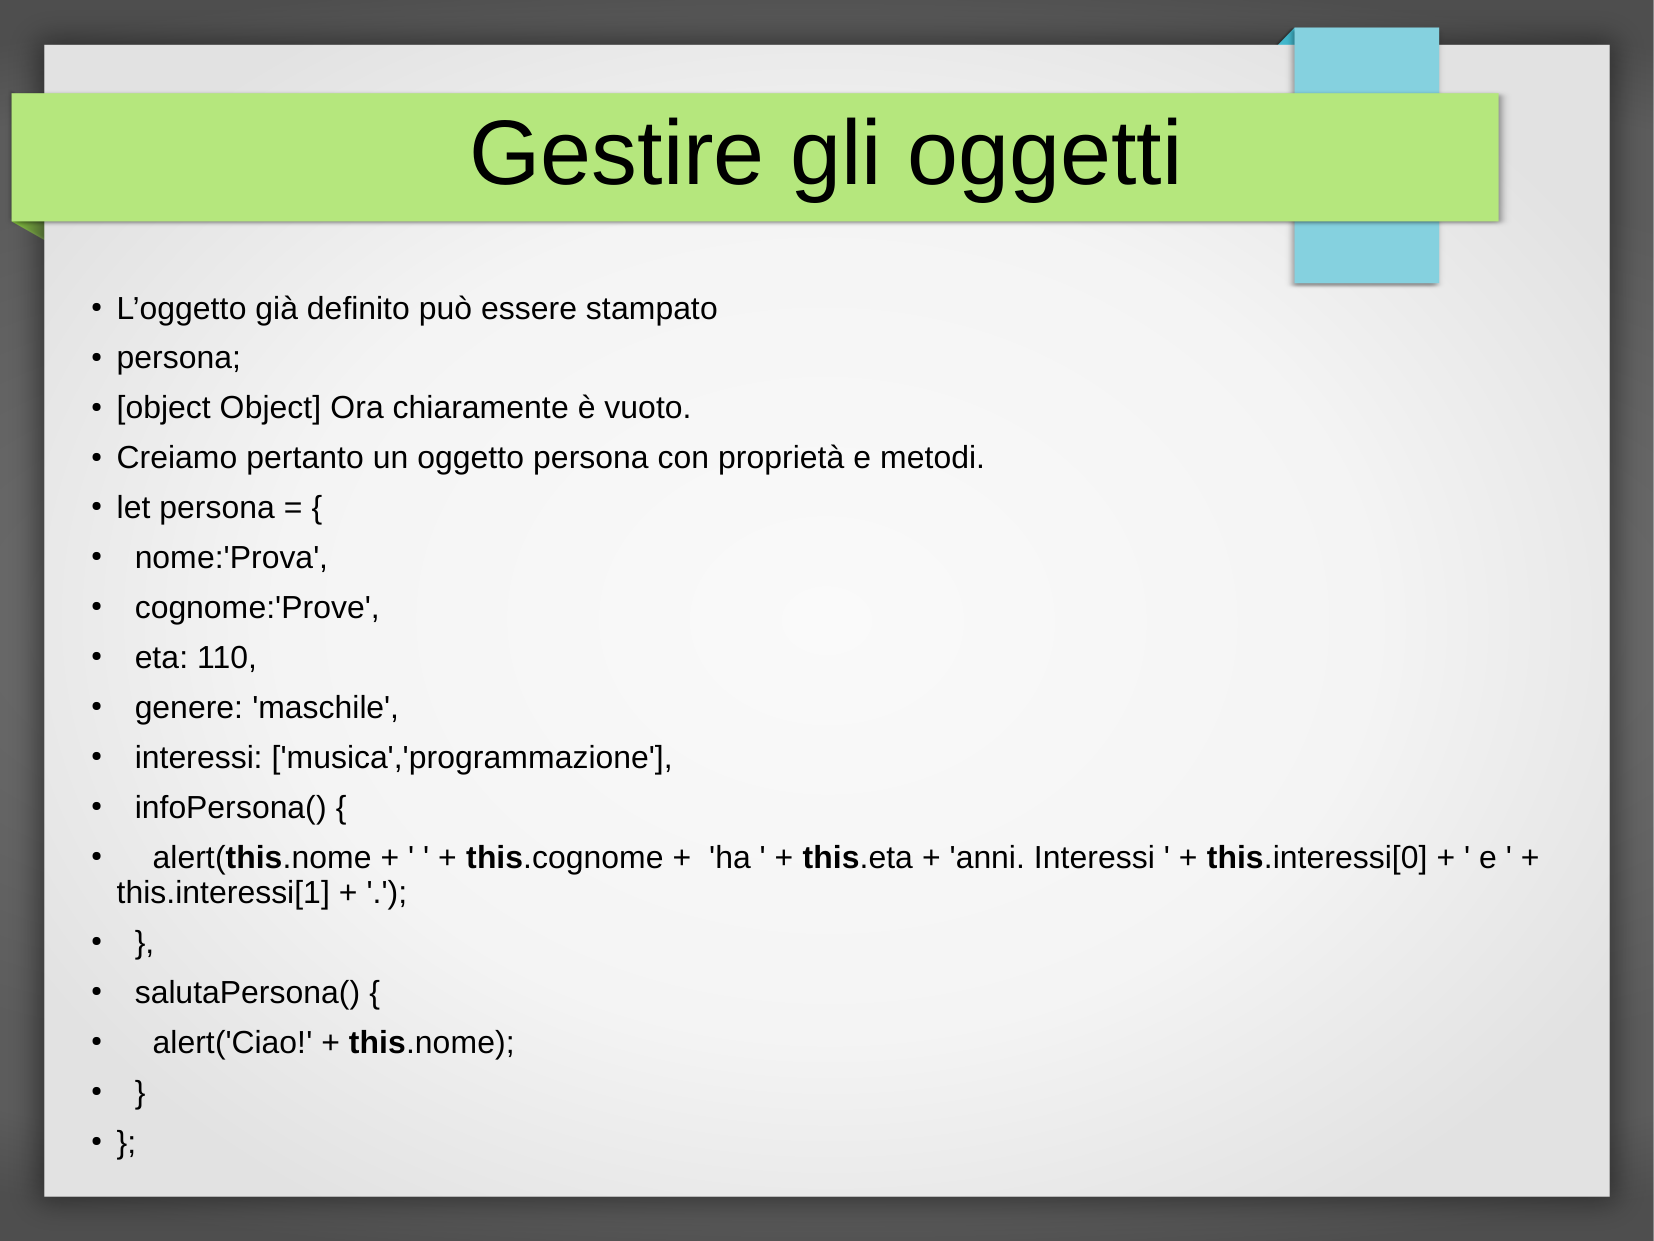

# Gestire gli oggetti
L’oggetto già definito può essere stampato
persona;
[object Object] Ora chiaramente è vuoto.
Creiamo pertanto un oggetto persona con proprietà e metodi.
let persona = {
 nome:'Prova',
 cognome:'Prove',
 eta: 110,
 genere: 'maschile',
 interessi: ['musica','programmazione'],
 infoPersona() {
 alert(this.nome + ' ' + this.cognome + 'ha ' + this.eta + 'anni. Interessi ' + this.interessi[0] + ' e ' + this.interessi[1] + '.');
 },
 salutaPersona() {
 alert('Ciao!' + this.nome);
 }
};